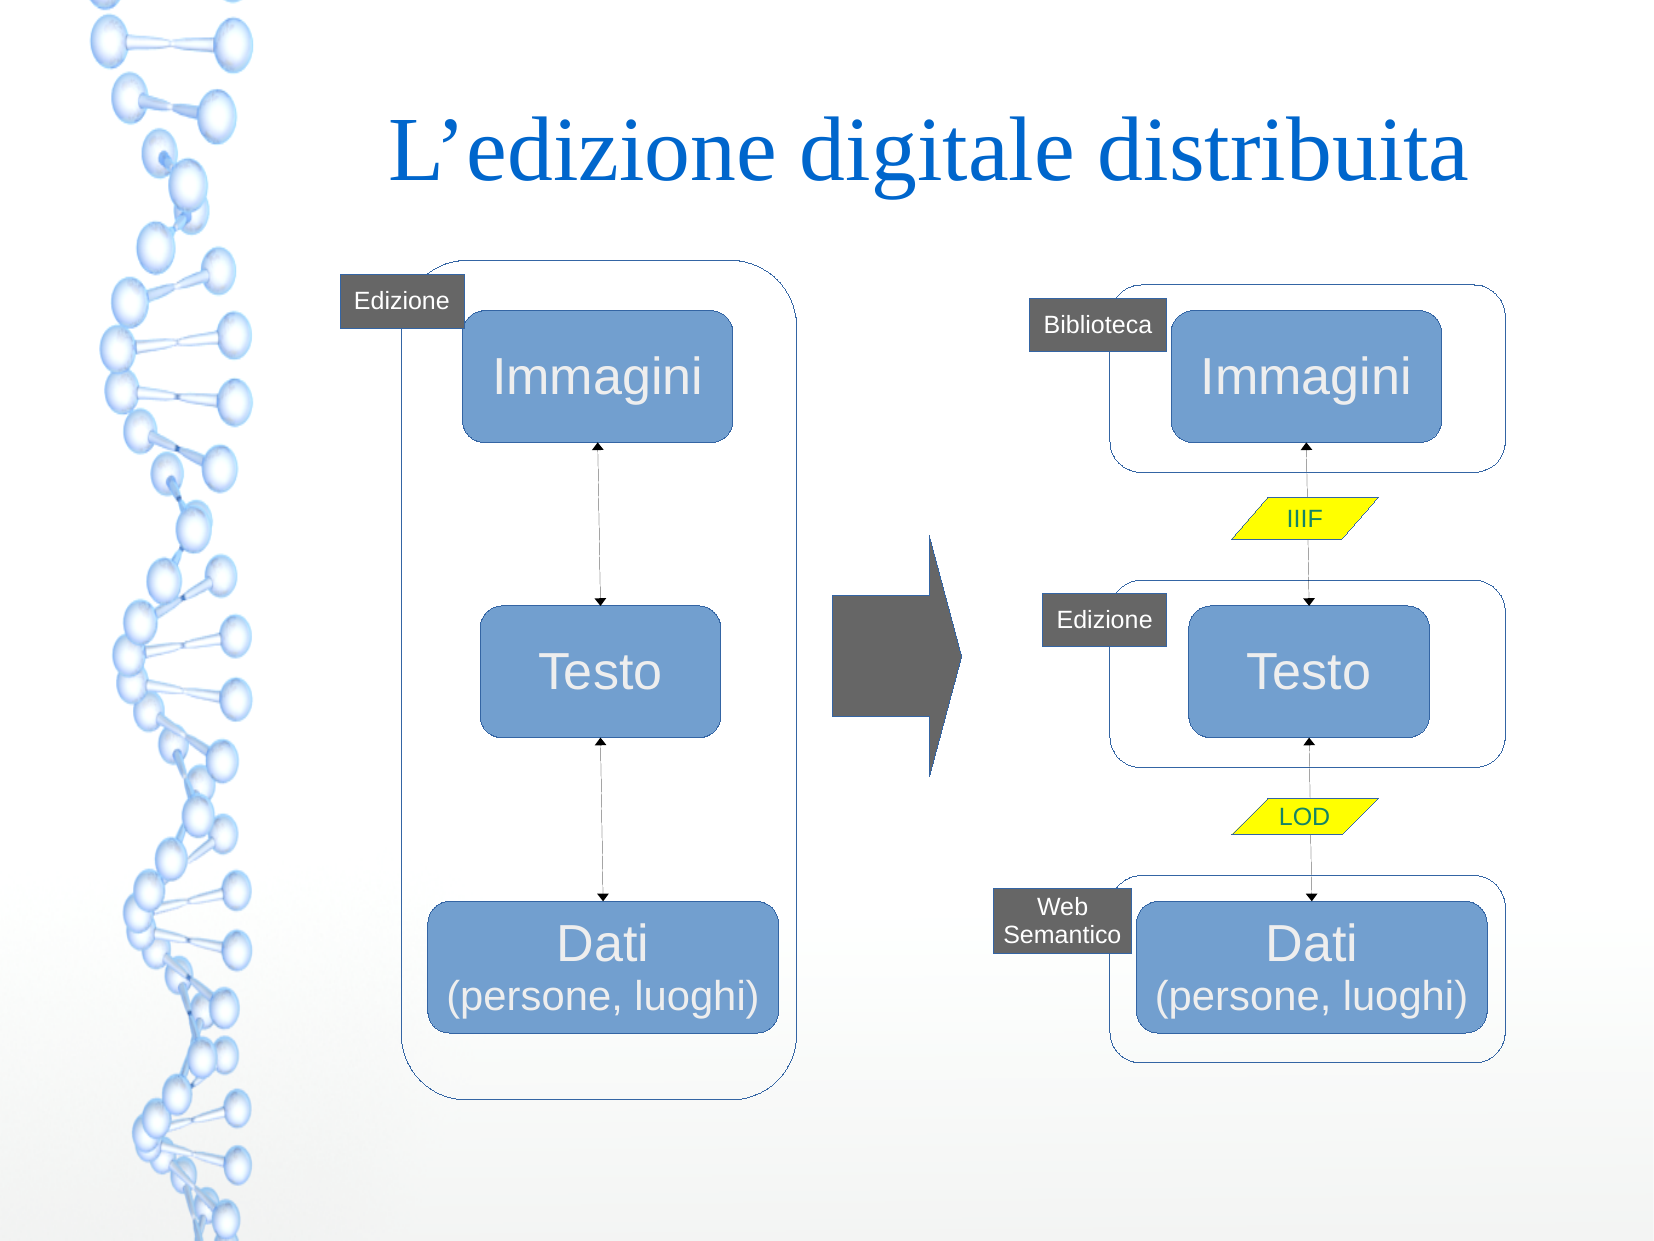

# L’edizione digitale distribuita
Edizione
Biblioteca
Immagini
Immagini
IIIF
Edizione
Testo
Testo
LOD
Web
Semantico
Dati
(persone, luoghi)
Dati
(persone, luoghi)